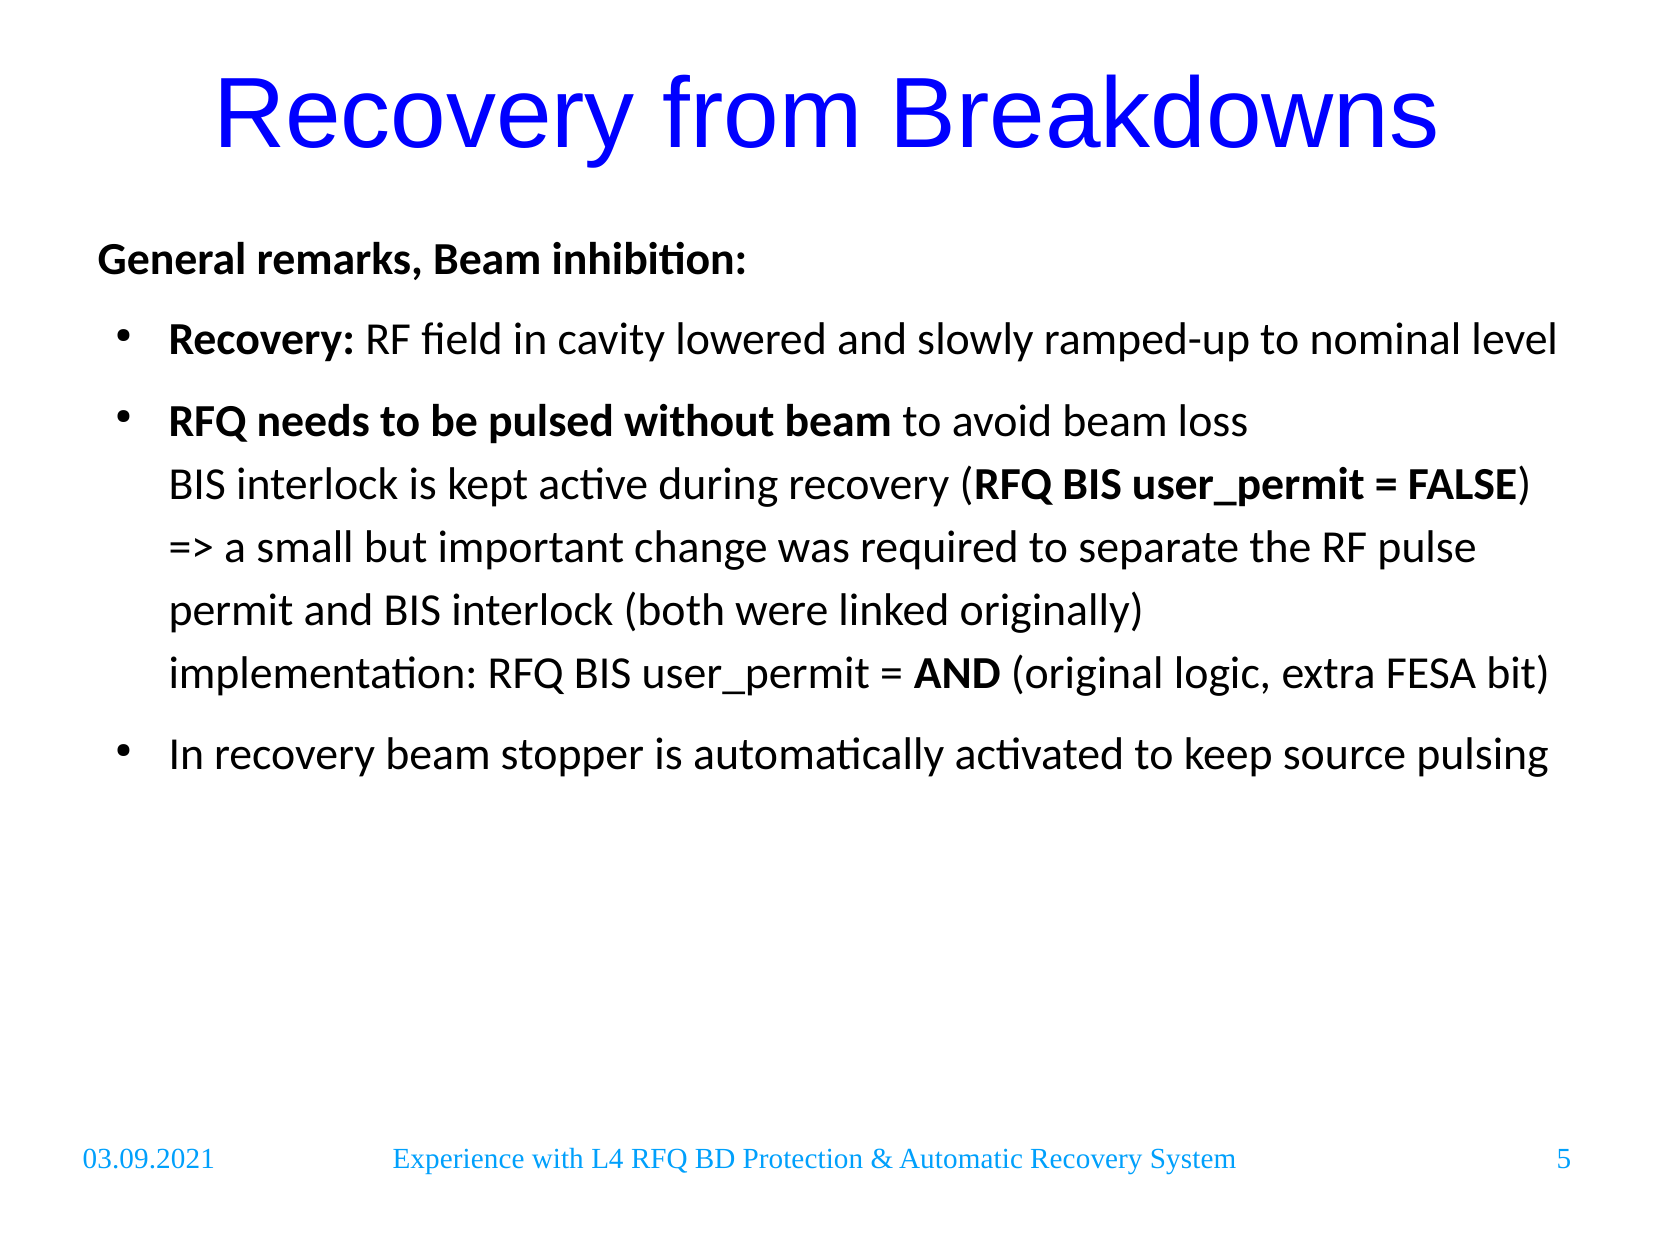

# Recovery from Breakdowns
General remarks, Beam inhibition:
Recovery: RF field in cavity lowered and slowly ramped-up to nominal level
RFQ needs to be pulsed without beam to avoid beam loss
BIS interlock is kept active during recovery (RFQ BIS user_permit = FALSE)
=> a small but important change was required to separate the RF pulse permit and BIS interlock (both were linked originally)
implementation: RFQ BIS user_permit = AND (original logic, extra FESA bit)
In recovery beam stopper is automatically activated to keep source pulsing
03.09.2021
Experience with L4 RFQ BD Protection & Automatic Recovery System
5